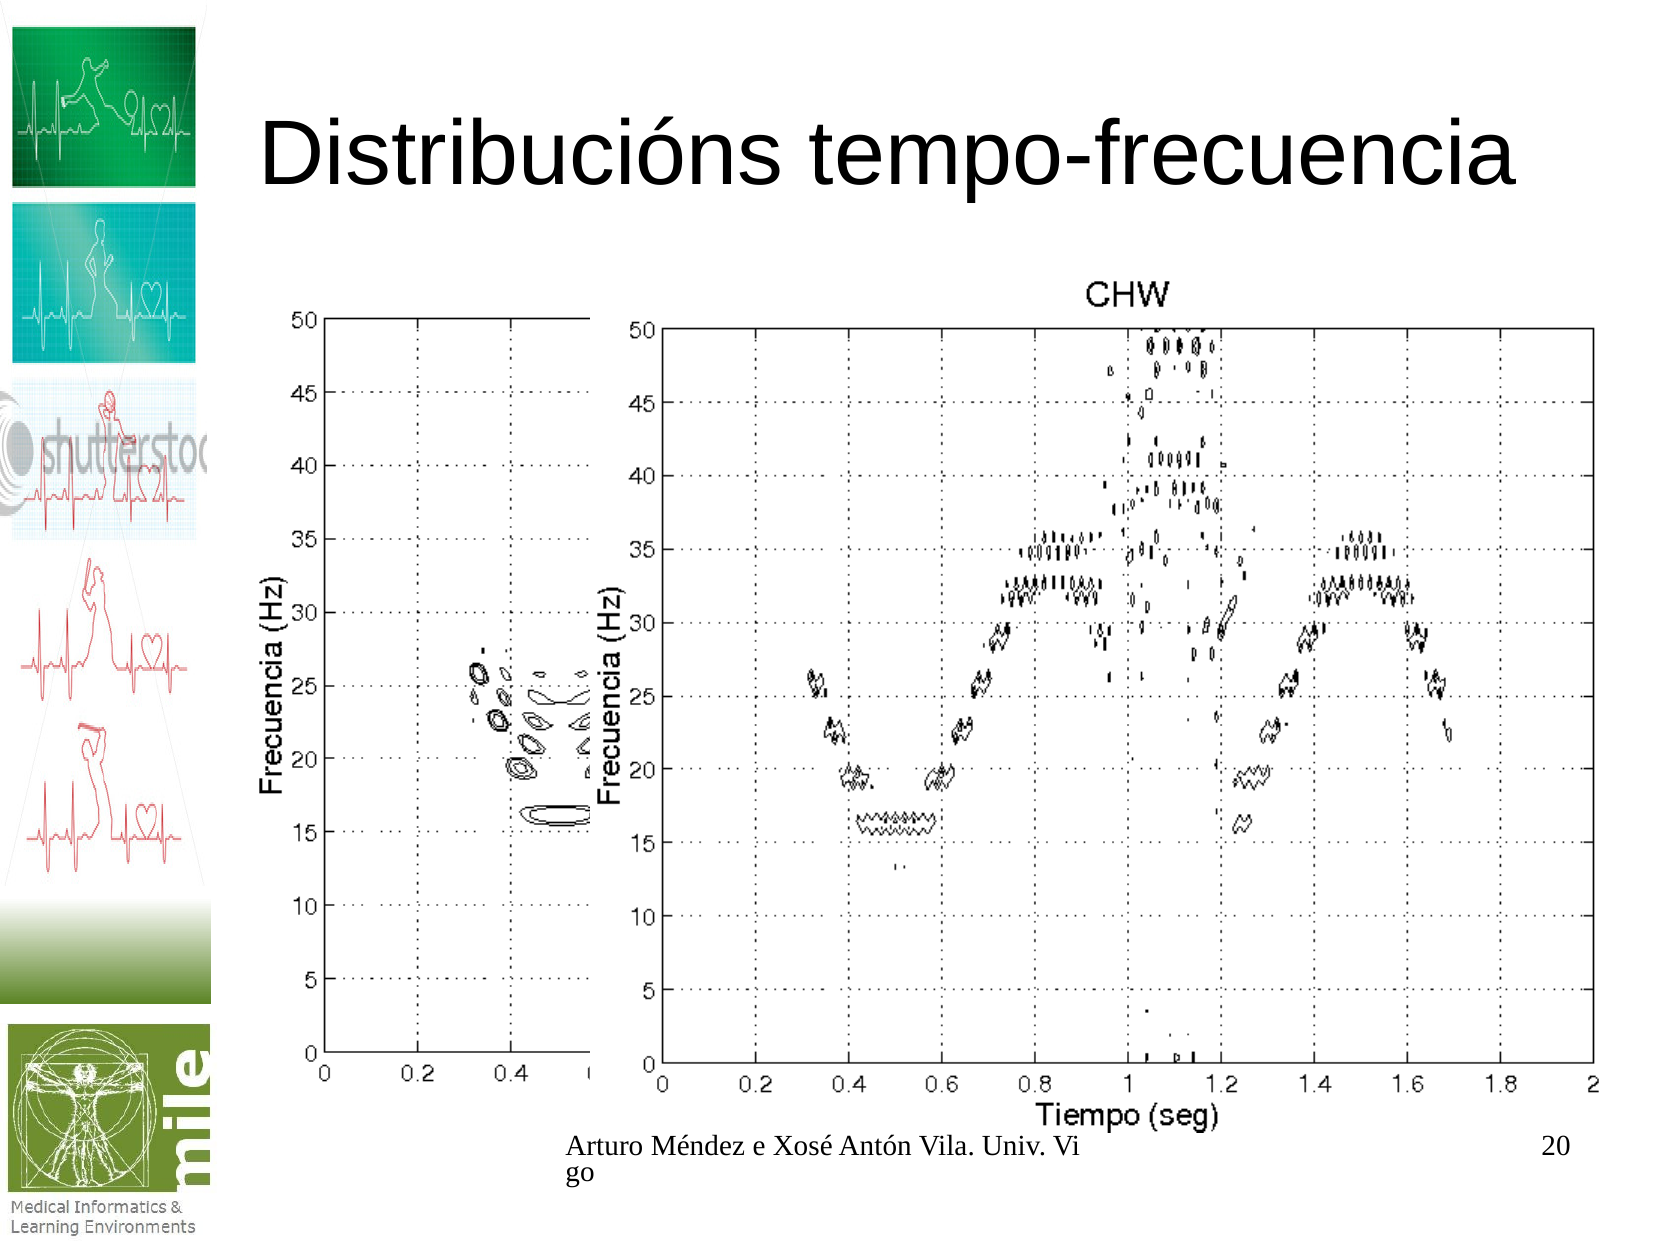

# Distribucións tempo-frecuencia
Arturo Méndez e Xosé Antón Vila. Univ. Vigo
20